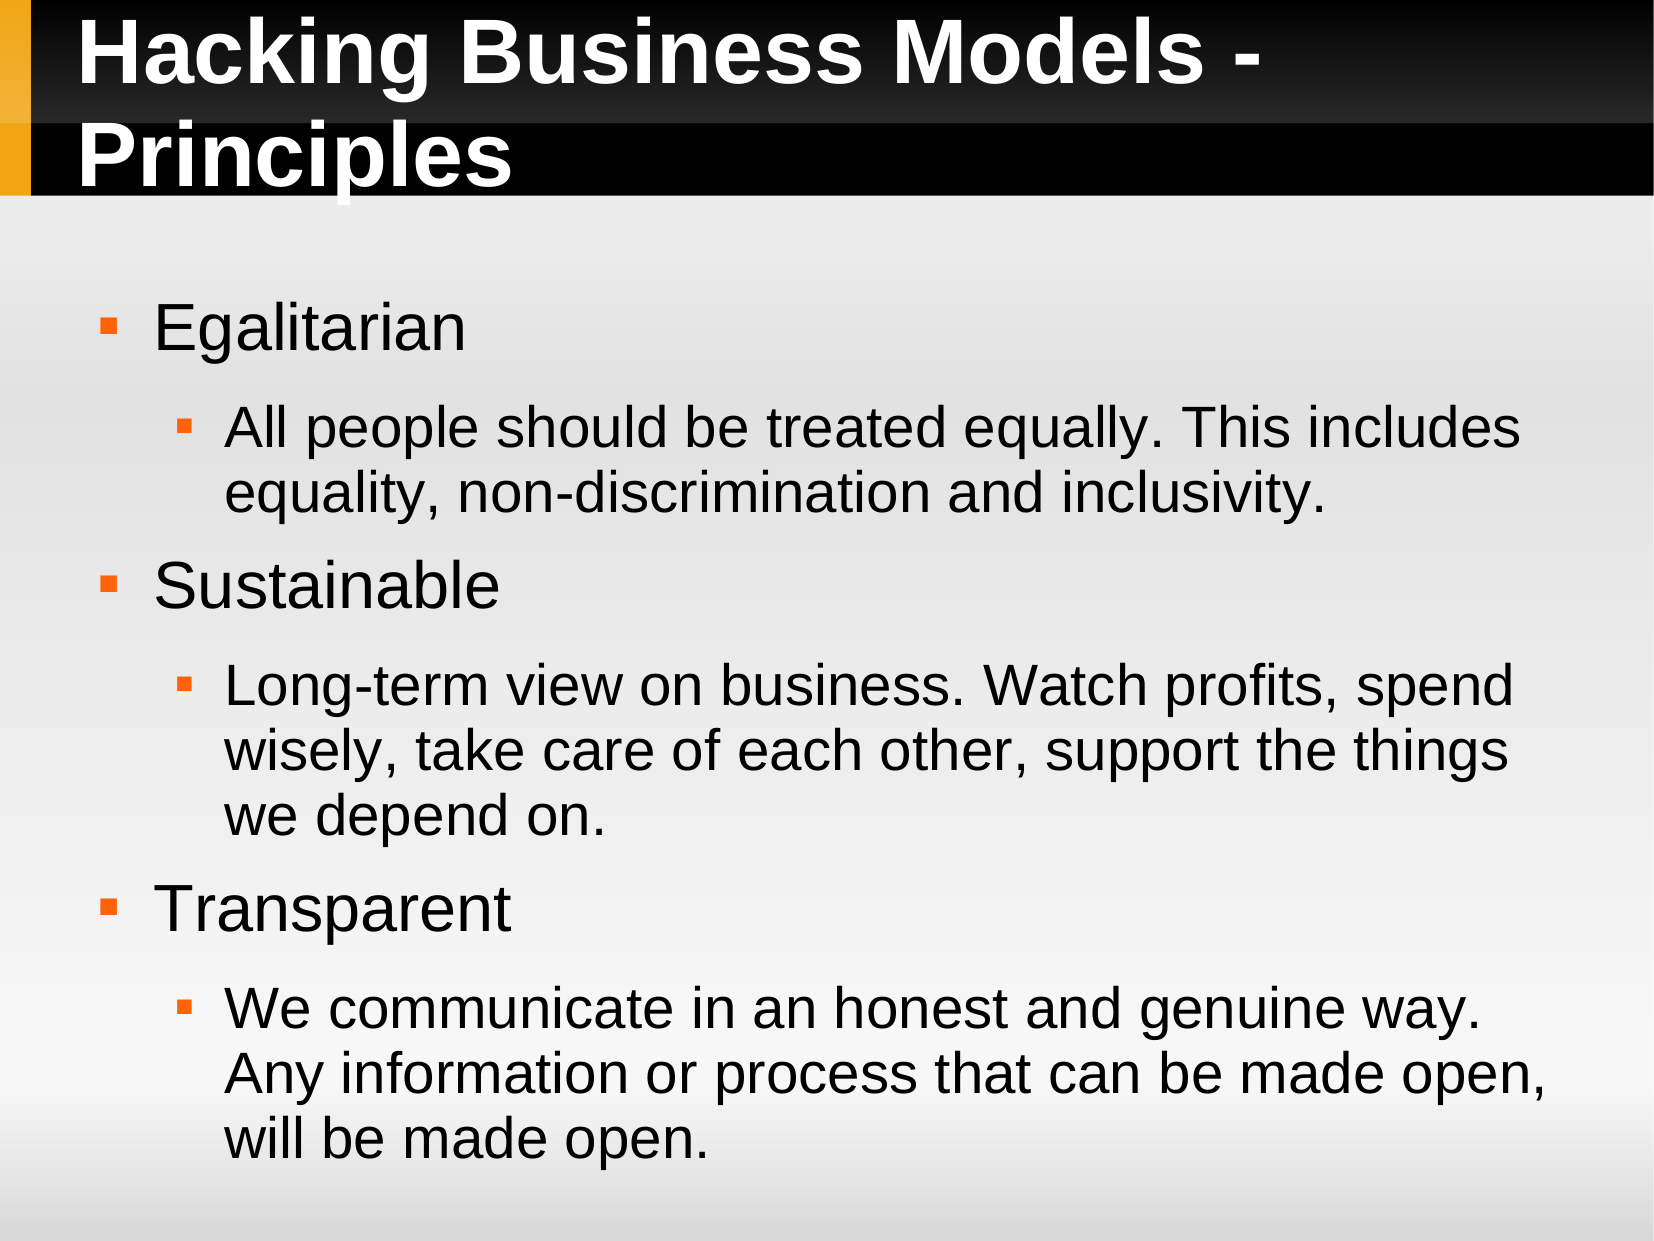

# Hacking Business Models - Principles
Egalitarian
All people should be treated equally. This includes equality, non-discrimination and inclusivity.
Sustainable
Long-term view on business. Watch profits, spend wisely, take care of each other, support the things we depend on.
Transparent
We communicate in an honest and genuine way. Any information or process that can be made open, will be made open.